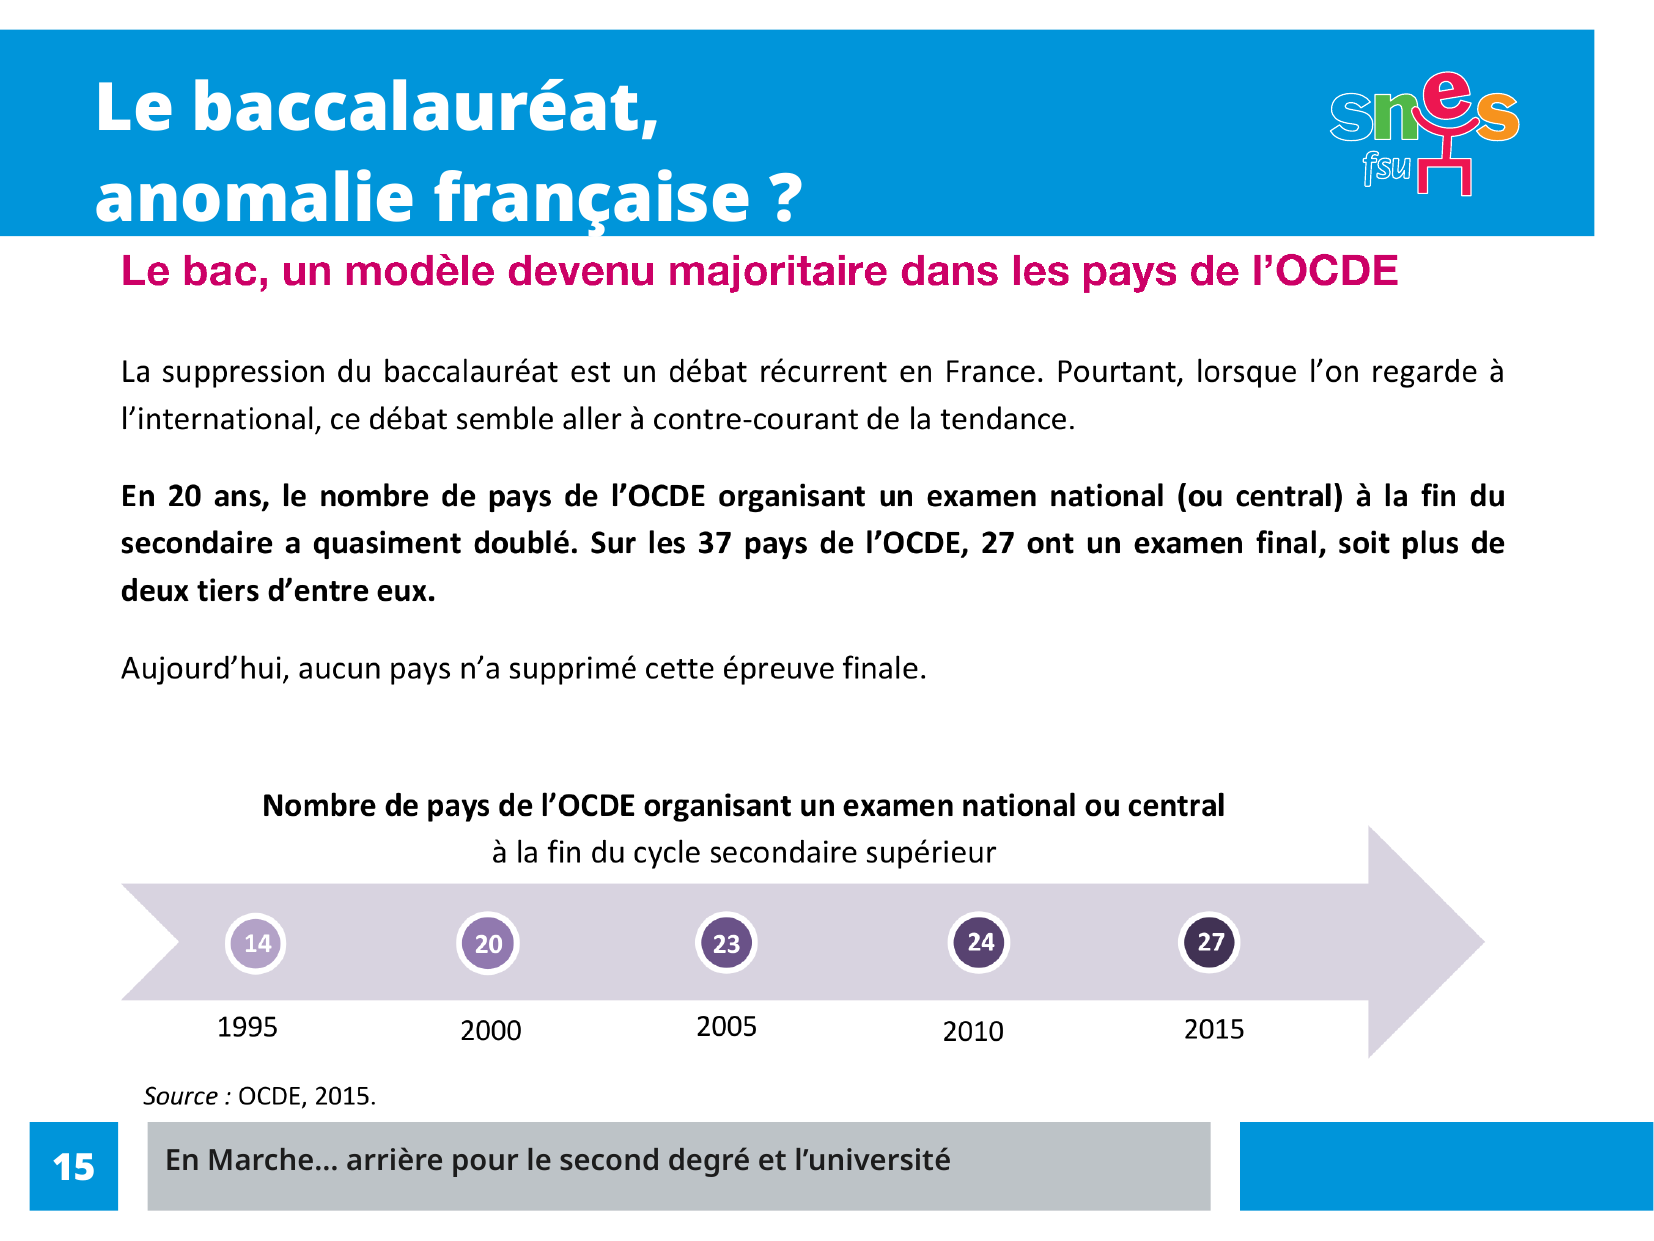

# Le baccalauréat, anomalie française ?
15
En Marche… arrière pour le second degré et l’université